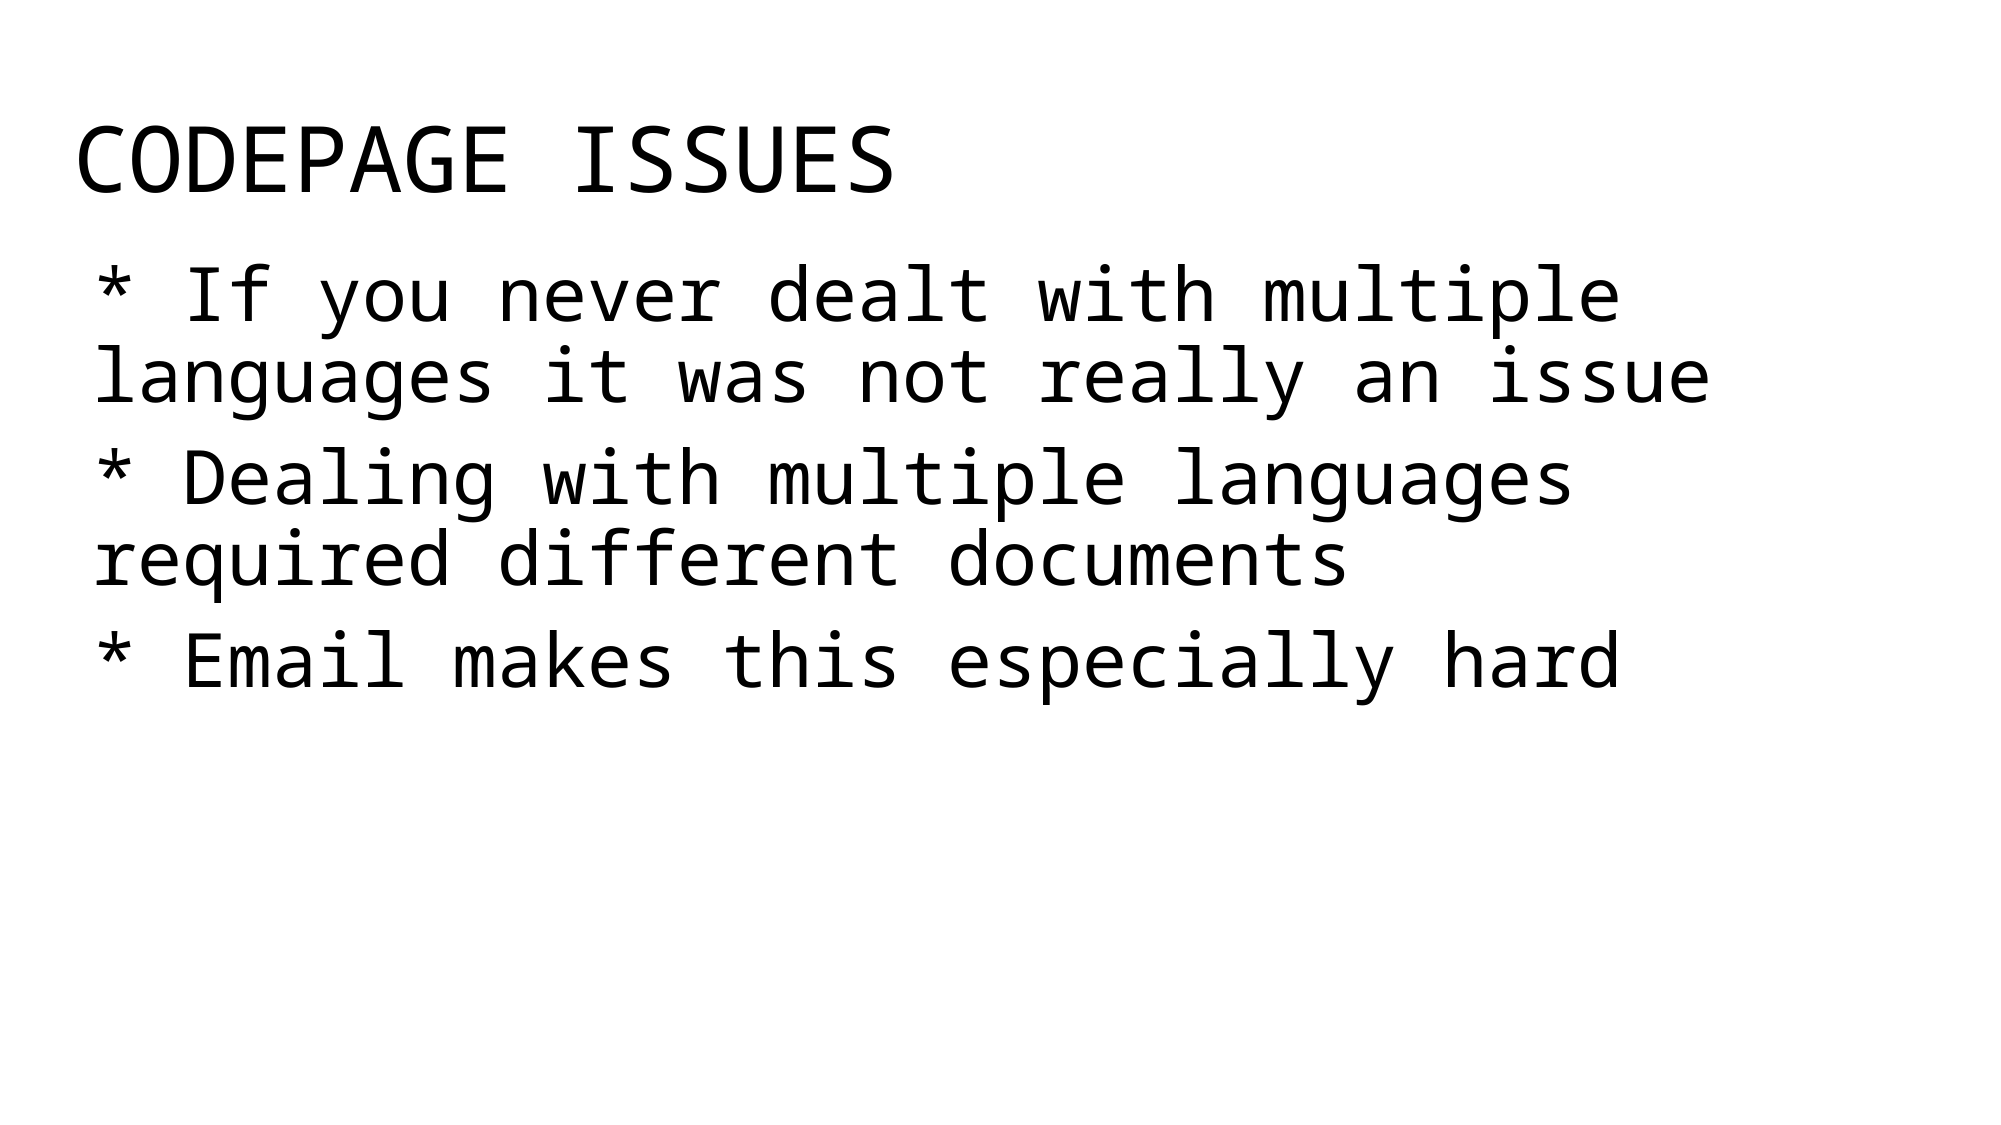

# CODEPAGE ISSUES
* If you never dealt with multiple languages it was not really an issue
* Dealing with multiple languages required different documents
* Email makes this especially hard